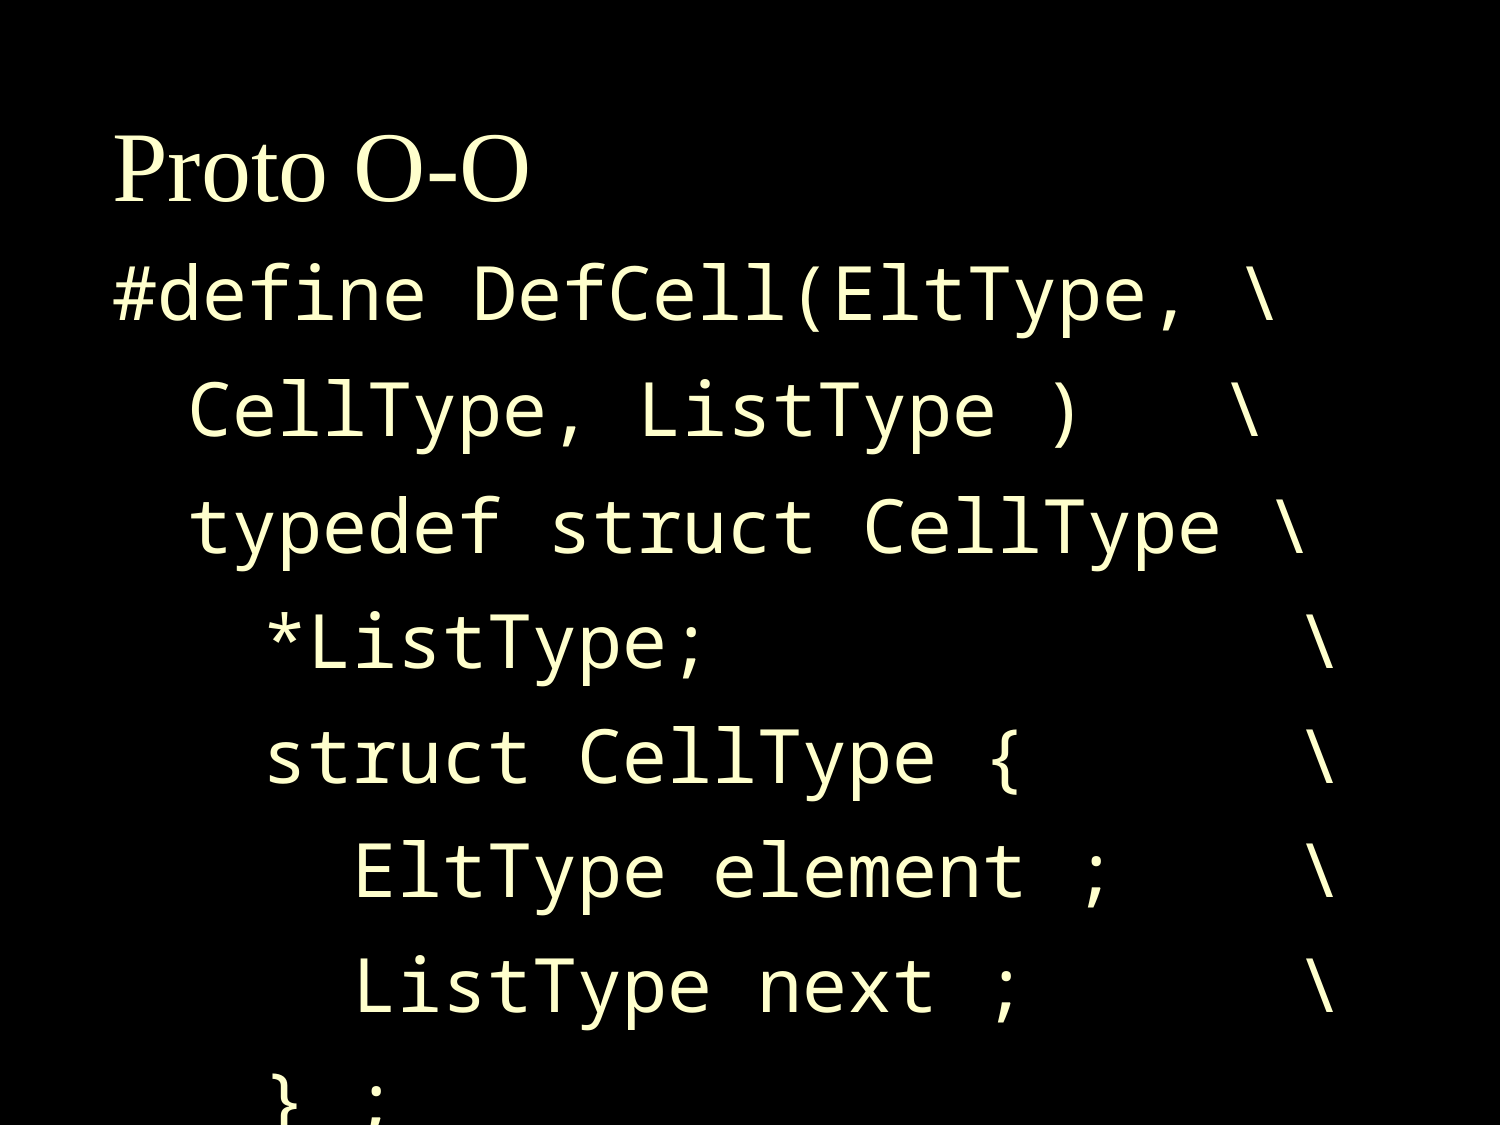

# Proto O-O
#define DefCell(EltType, \
CellType, ListType ) \
typedef struct CellType \
*ListType; \
struct CellType { \
 EltType element ; \
 ListType next ; \
} ;